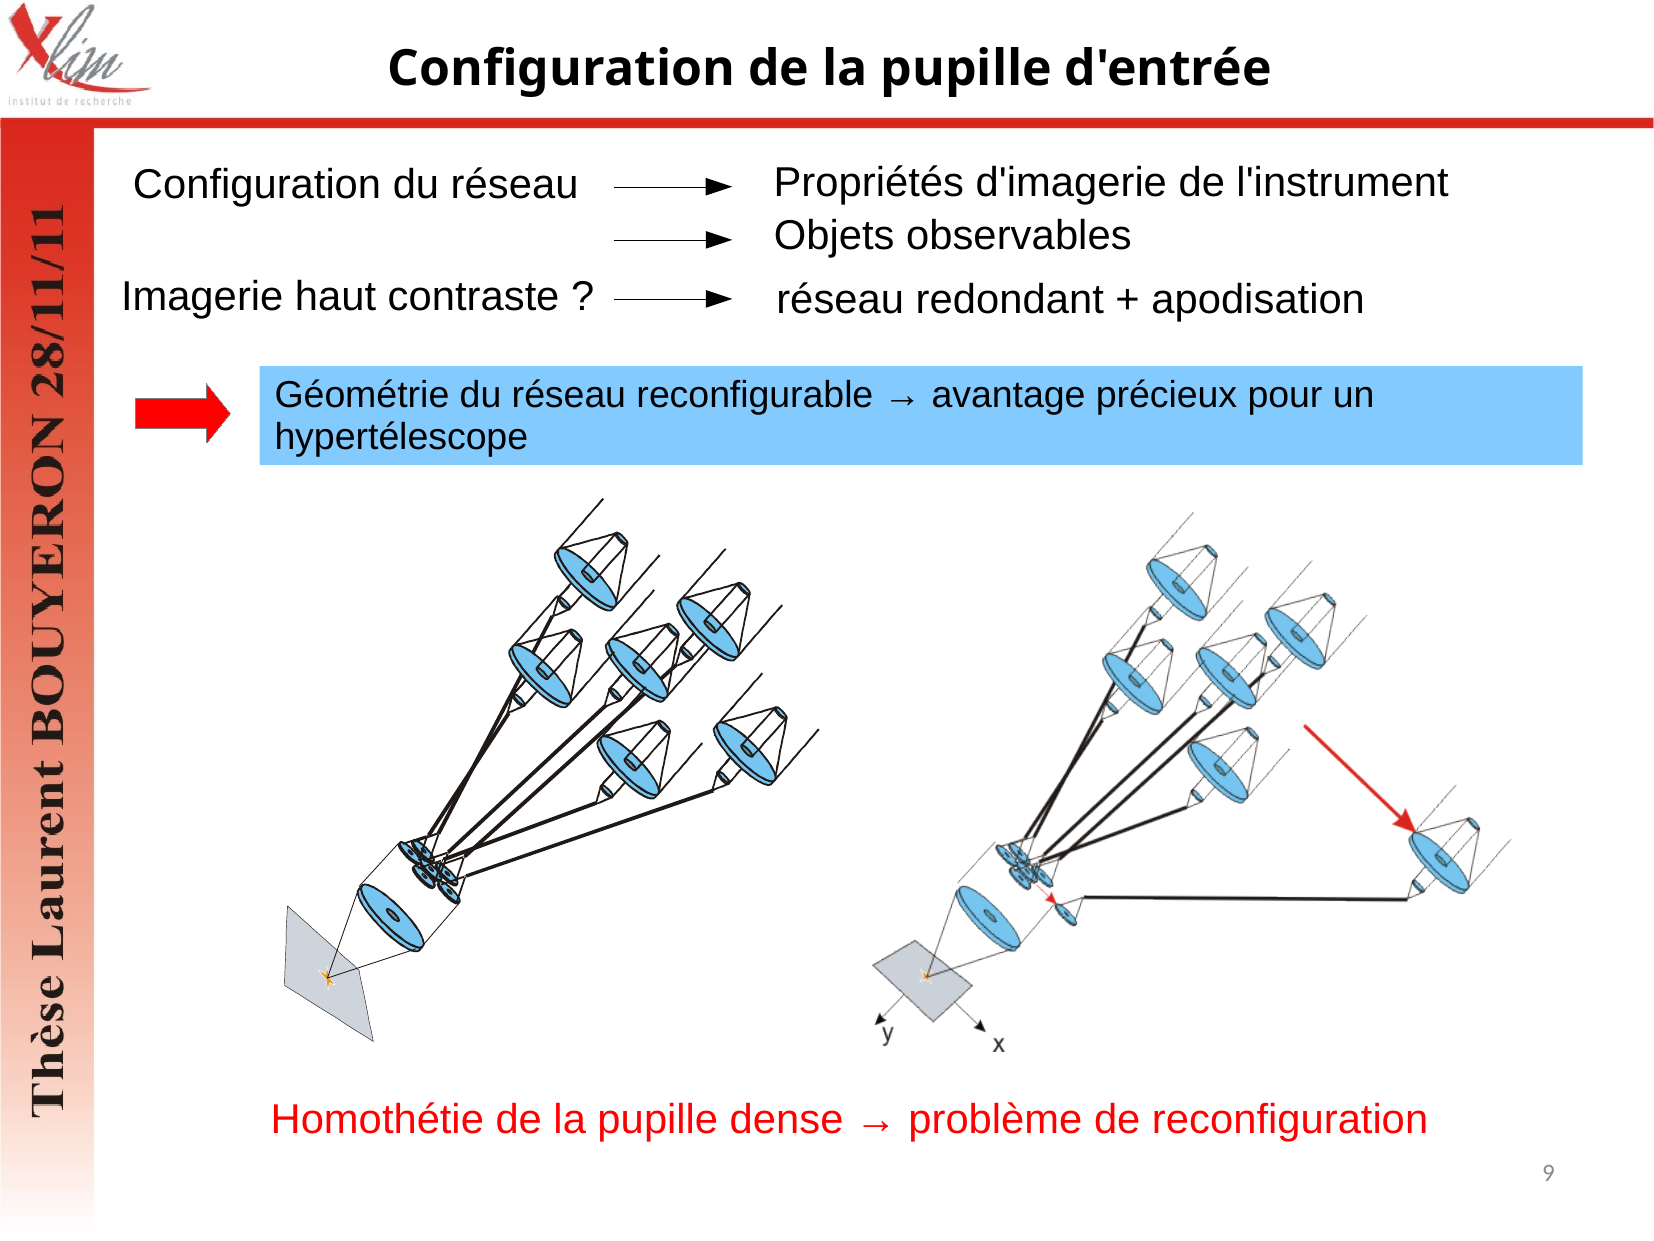

Configuration de la pupille d'entrée
Propriétés d'imagerie de l'instrument
Configuration du réseau
Objets observables
Imagerie haut contraste ?
 réseau redondant + apodisation
Géométrie du réseau reconfigurable → avantage précieux pour un hypertélescope
Homothétie de la pupille dense → problème de reconfiguration
9